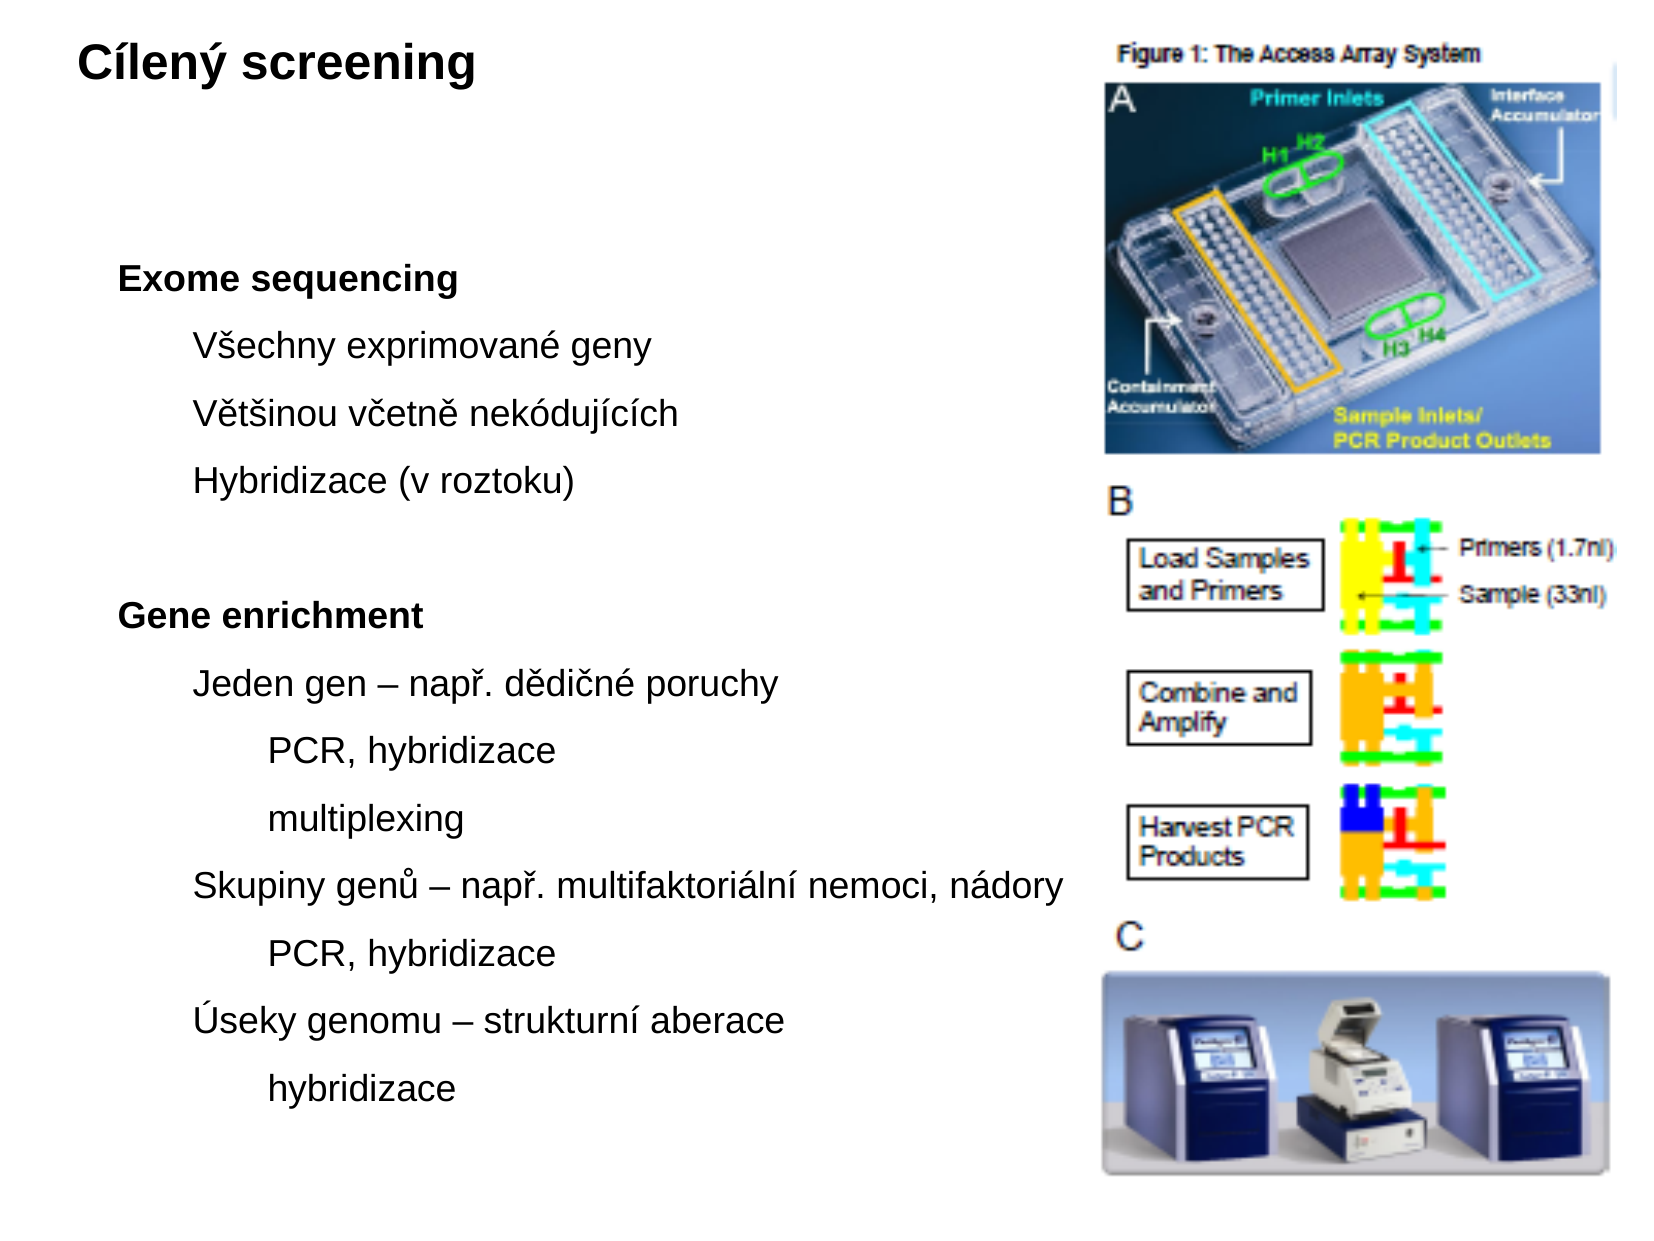

Cílený screening
Exome sequencing
	Všechny exprimované geny
	Většinou včetně nekódujících
	Hybridizace (v roztoku)
Gene enrichment
	Jeden gen – např. dědičné poruchy
		PCR, hybridizace
		multiplexing
	Skupiny genů – např. multifaktoriální nemoci, nádory
		PCR, hybridizace
	Úseky genomu – strukturní aberace
		hybridizace